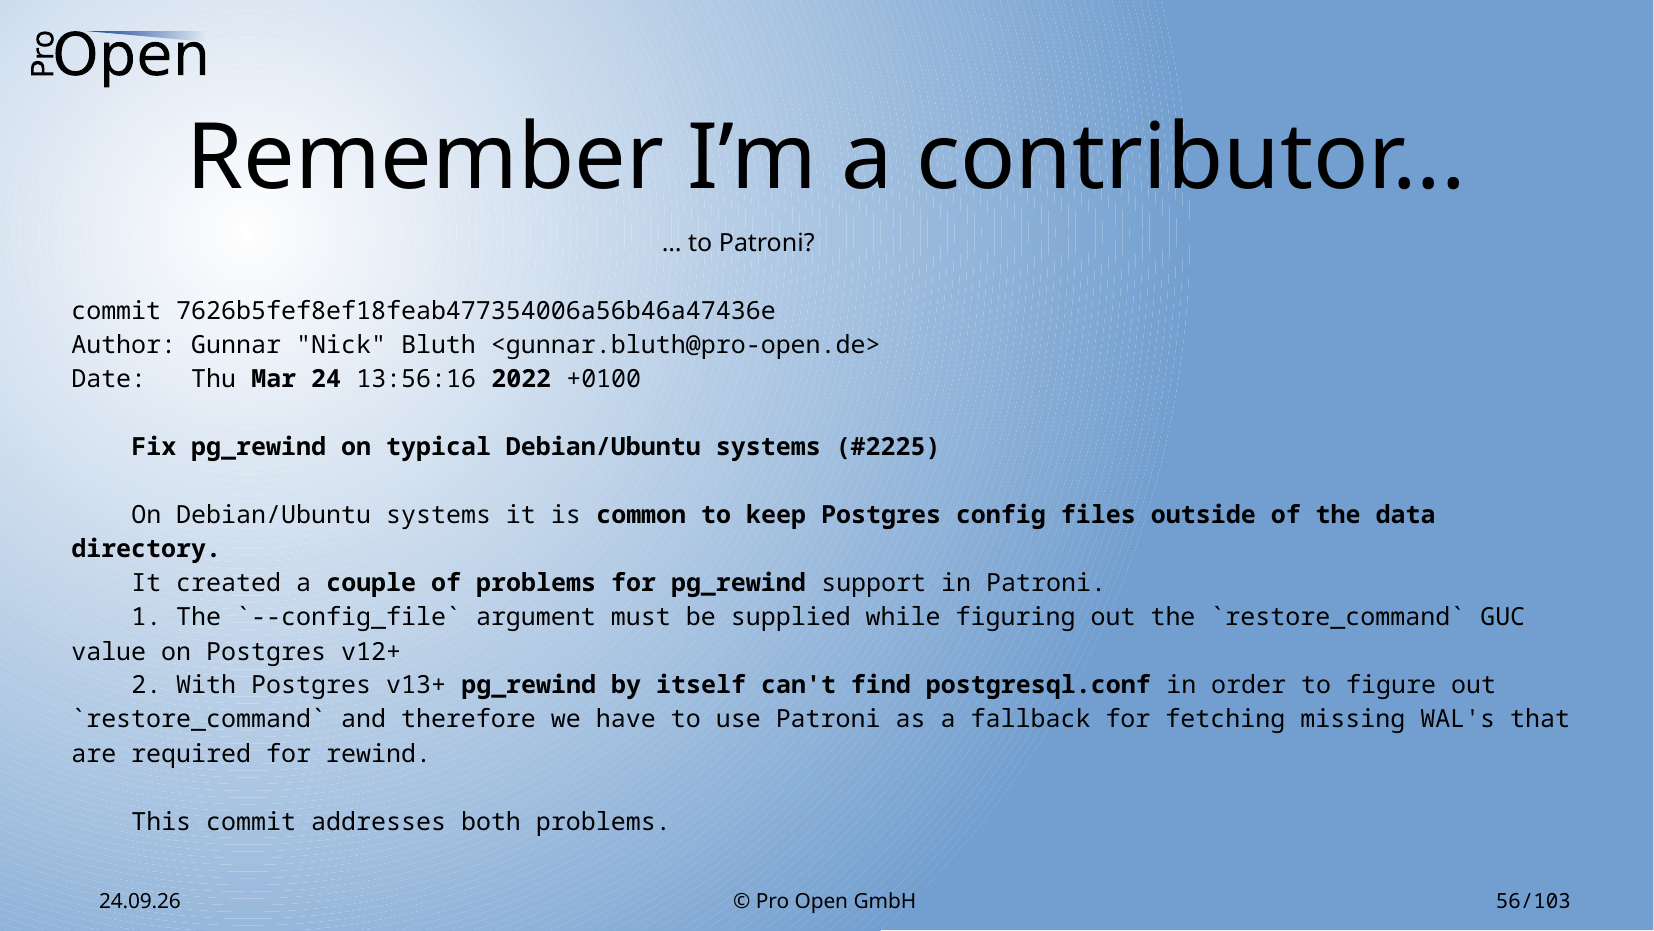

# Remember I’m a contributor...
								… to Patroni?
commit 7626b5fef8ef18feab477354006a56b46a47436e
Author: Gunnar "Nick" Bluth <gunnar.bluth@pro-open.de>
Date: Thu Mar 24 13:56:16 2022 +0100
 Fix pg_rewind on typical Debian/Ubuntu systems (#2225)
 On Debian/Ubuntu systems it is common to keep Postgres config files outside of the data directory.
 It created a couple of problems for pg_rewind support in Patroni.
 1. The `--config_file` argument must be supplied while figuring out the `restore_command` GUC value on Postgres v12+
 2. With Postgres v13+ pg_rewind by itself can't find postgresql.conf in order to figure out `restore_command` and therefore we have to use Patroni as a fallback for fetching missing WAL's that are required for rewind.
 This commit addresses both problems.
© Pro Open GmbH
56